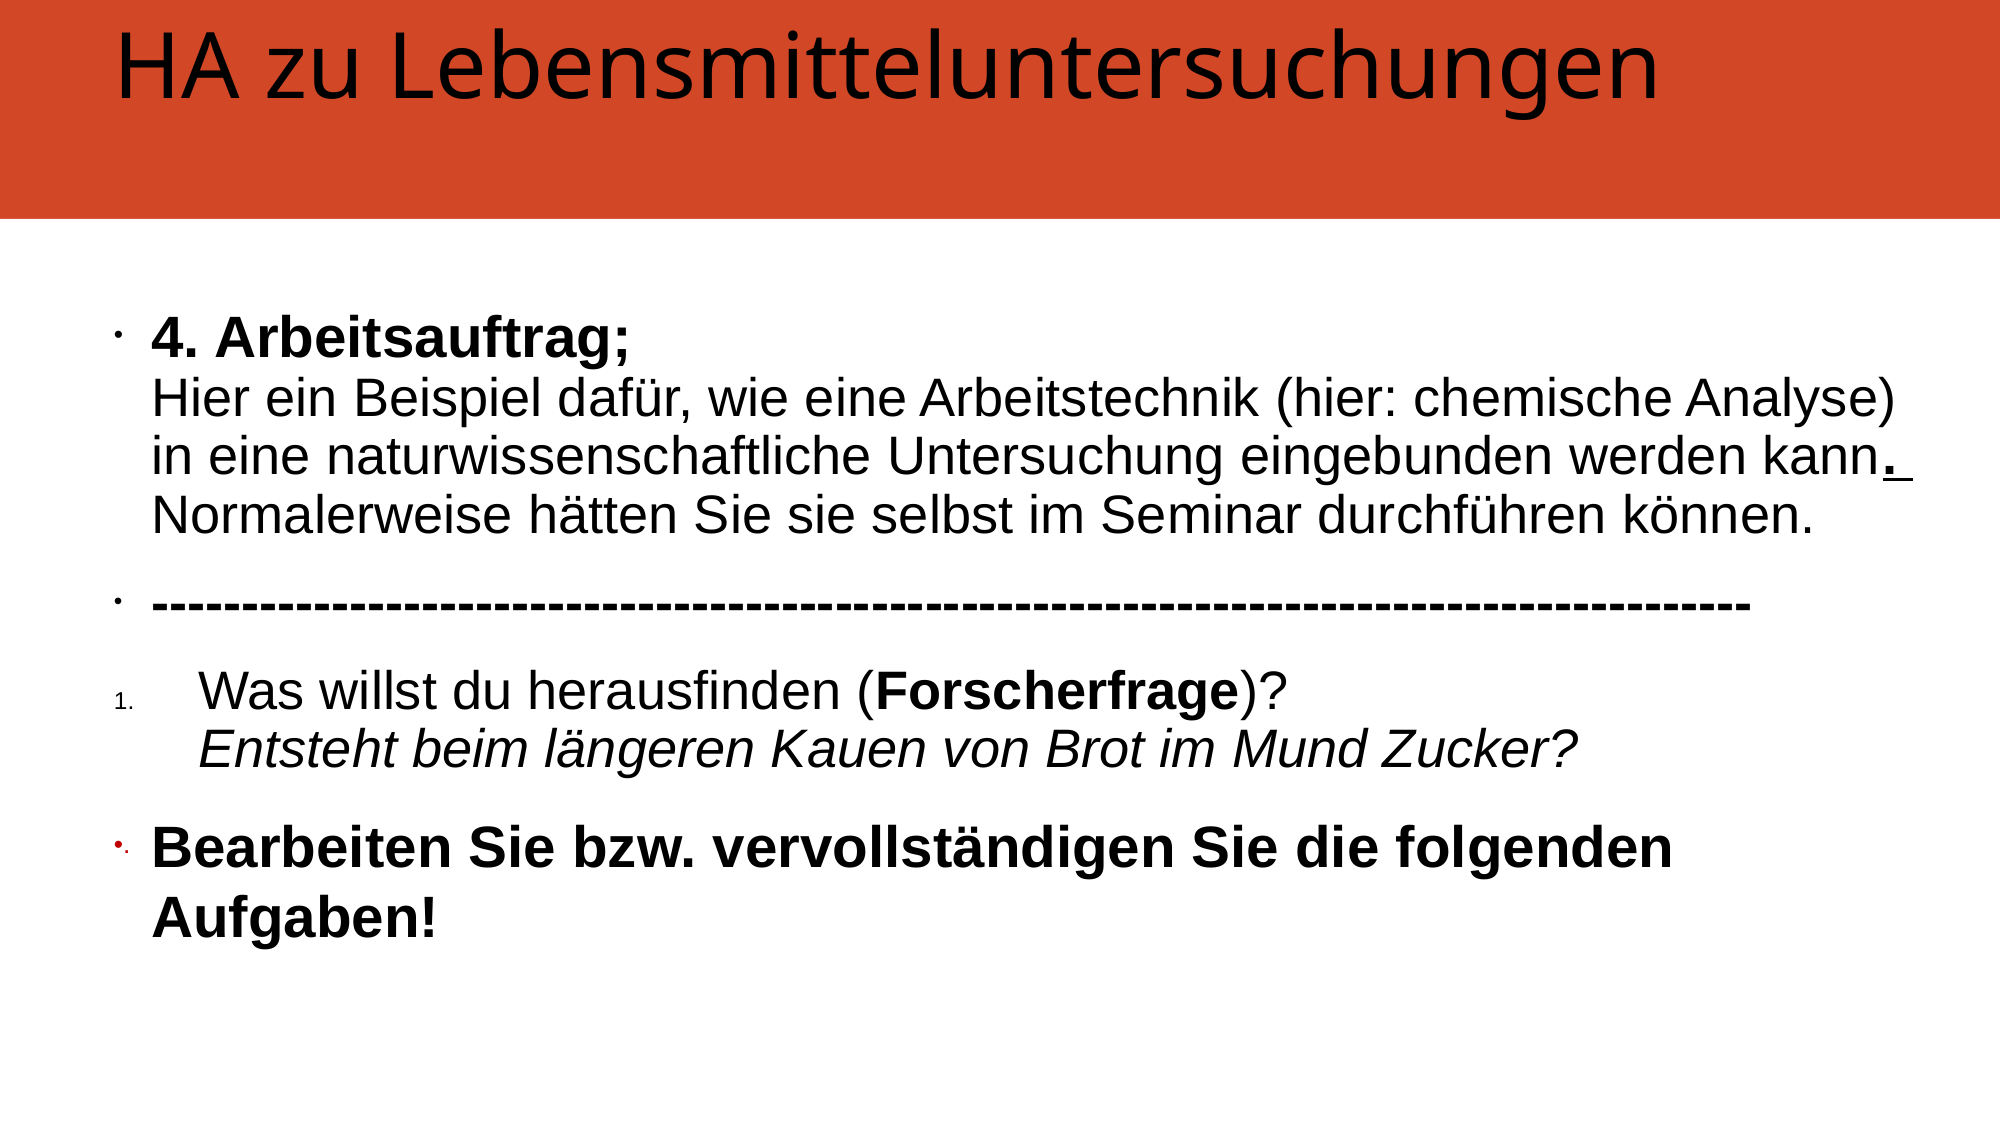

HA zu Lebensmitteluntersuchungen
# 4. Arbeitsauftrag; Hier ein Beispiel dafür, wie eine Arbeitstechnik (hier: chemische Analyse) in eine naturwissenschaftliche Untersuchung eingebunden werden kann. Normalerweise hätten Sie sie selbst im Seminar durchführen können.
-----------------------------------------------------------------------------------------
Was willst du herausfinden (Forscherfrage)?
Entsteht beim längeren Kauen von Brot im Mund Zucker?
Bearbeiten Sie bzw. vervollständigen Sie die folgenden Aufgaben!